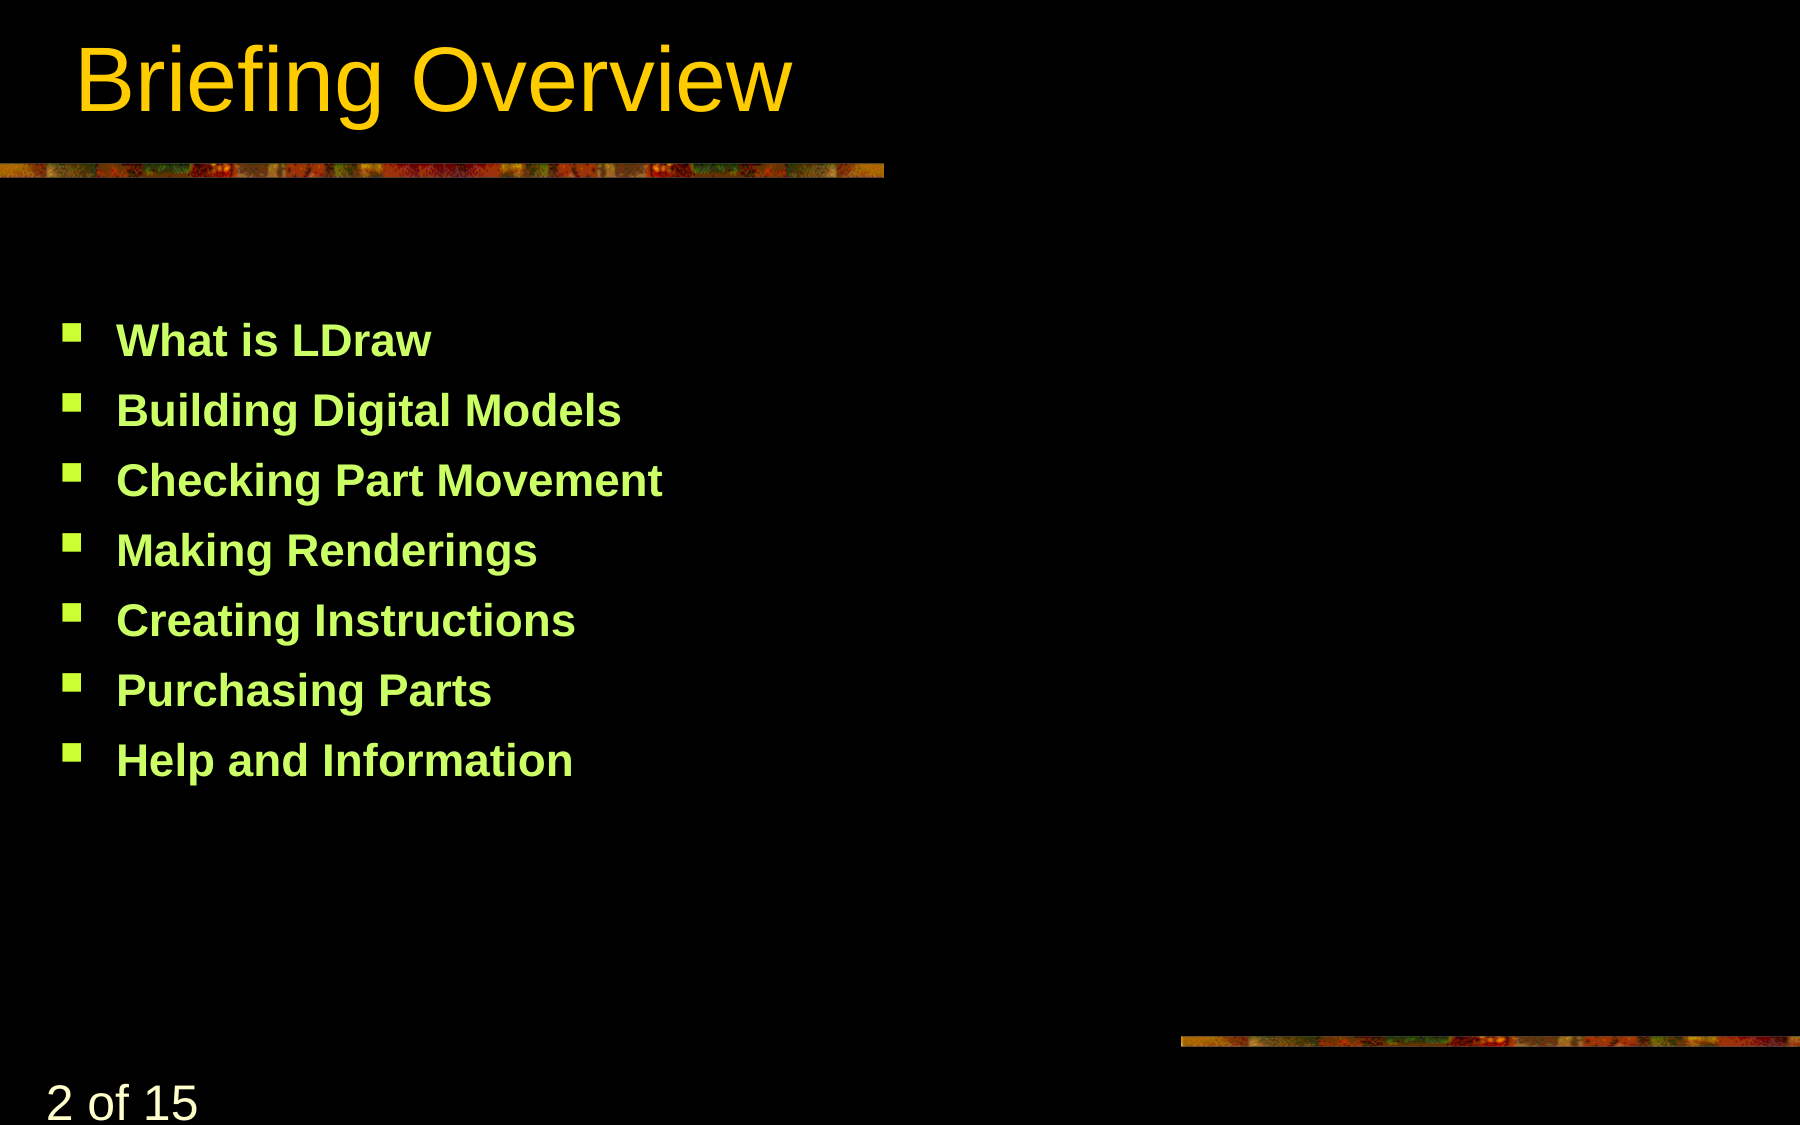

# Briefing Overview
What is LDraw
Building Digital Models
Checking Part Movement
Making Renderings
Creating Instructions
Purchasing Parts
Help and Information